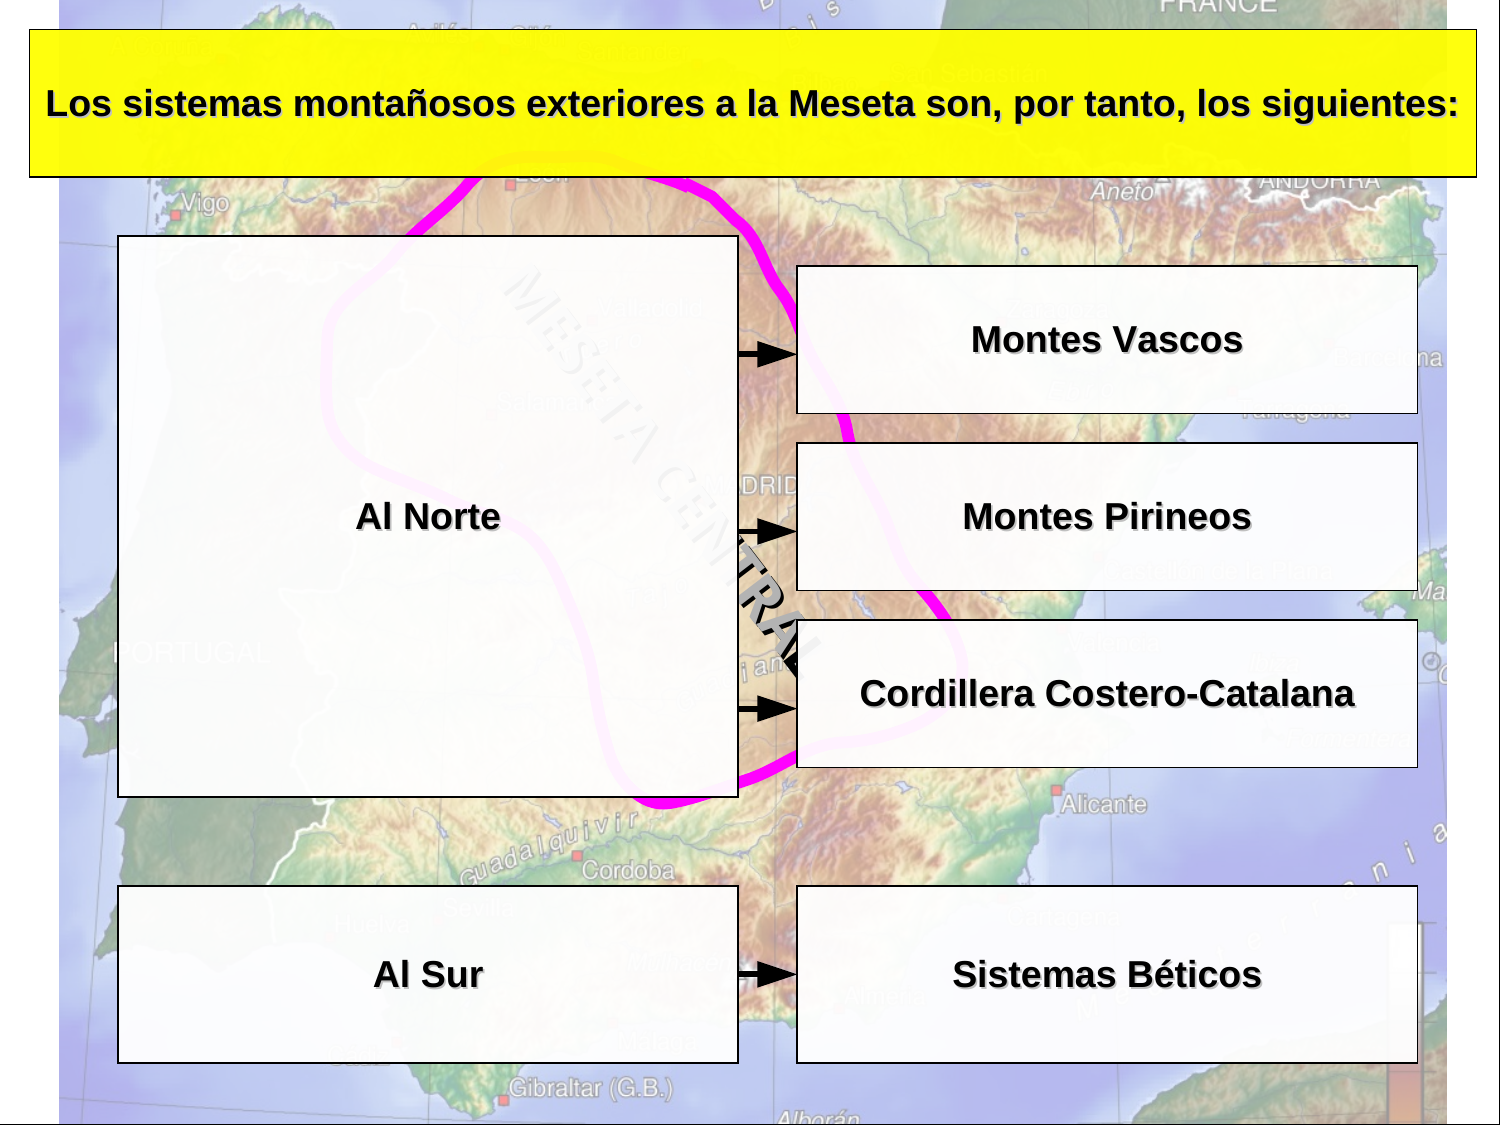

Los sistemas montañosos exteriores a la Meseta son, por tanto, los siguientes:
Al Norte
Montes Vascos
MESETA CENTRAL
Montes Pirineos
Cordillera Costero-Catalana
Al Sur
Sistemas Béticos